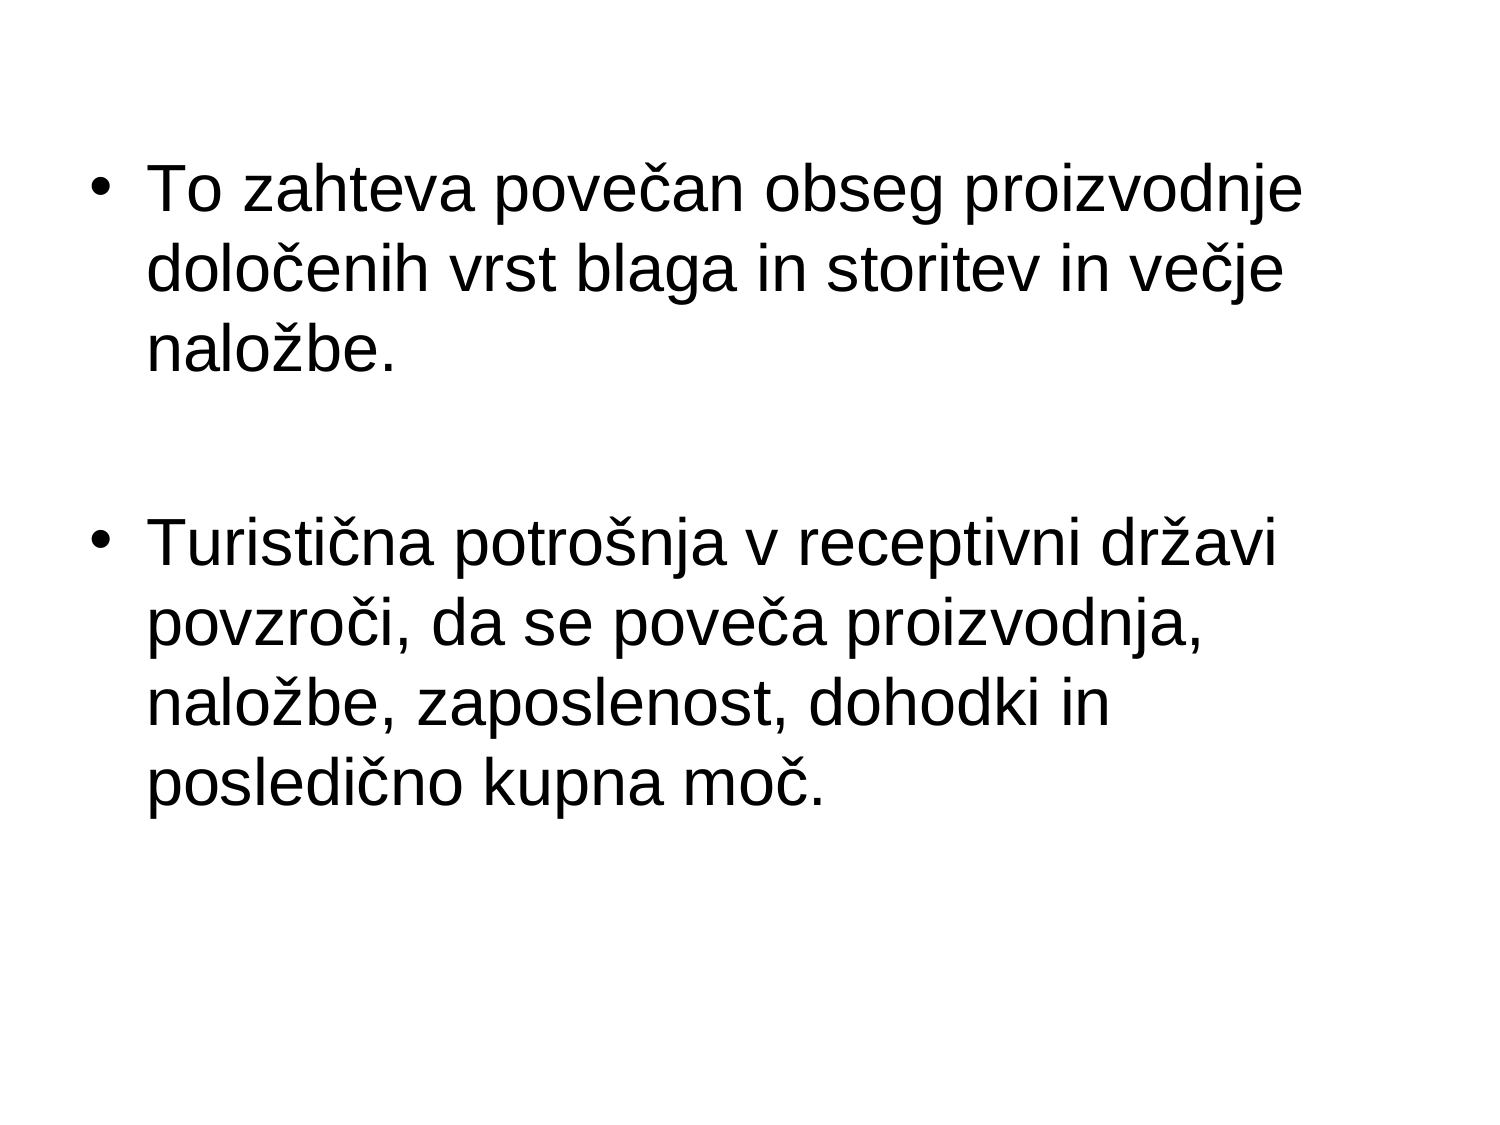

# To zahteva povečan obseg proizvodnje določenih vrst blaga in storitev in večje naložbe.
Turistična potrošnja v receptivni državi povzroči, da se poveča proizvodnja, naložbe, zaposlenost, dohodki in posledično kupna moč.